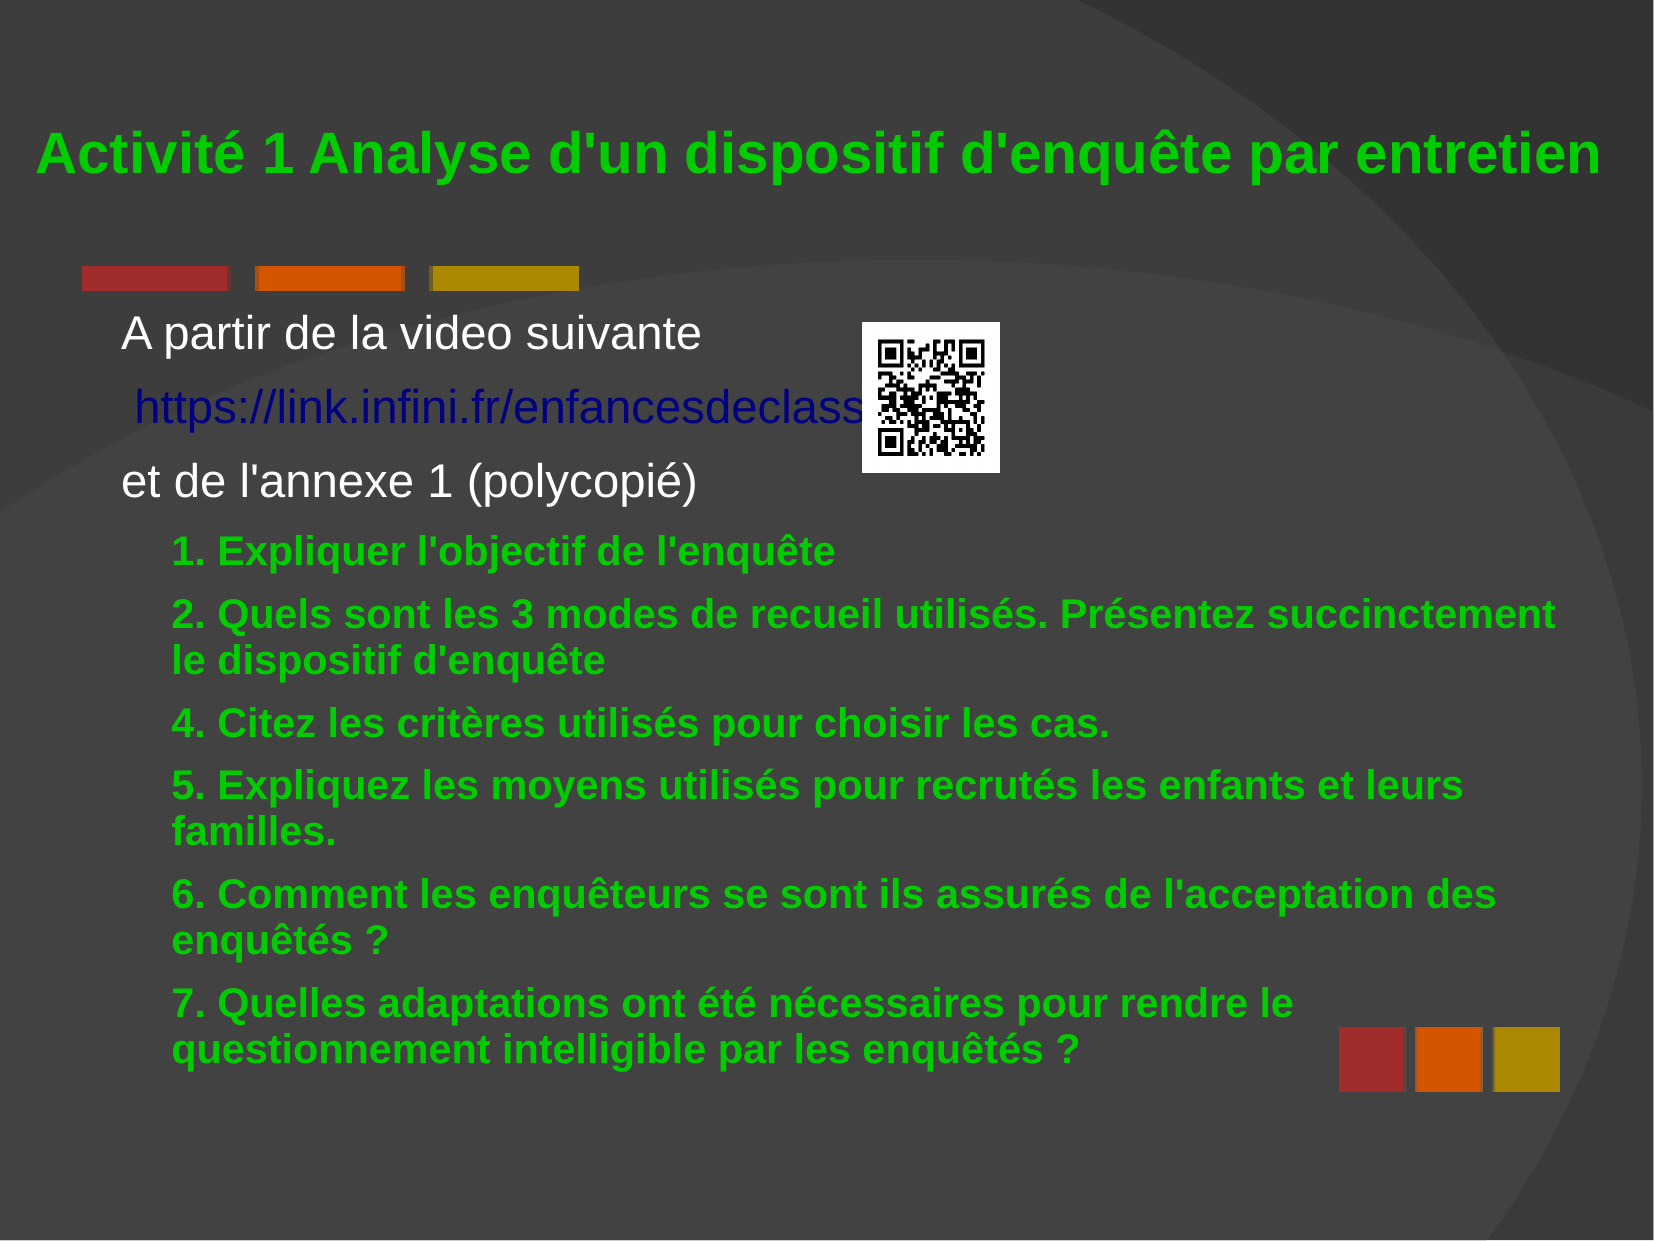

# Activité 1 Analyse d'un dispositif d'enquête par entretien
A partir de la video suivante
 https://link.infini.fr/enfancesdeclasse
et de l'annexe 1 (polycopié)
1. Expliquer l'objectif de l'enquête
2. Quels sont les 3 modes de recueil utilisés. Présentez succinctement le dispositif d'enquête
4. Citez les critères utilisés pour choisir les cas.
5. Expliquez les moyens utilisés pour recrutés les enfants et leurs familles.
6. Comment les enquêteurs se sont ils assurés de l'acceptation des enquêtés ?
7. Quelles adaptations ont été nécessaires pour rendre le questionnement intelligible par les enquêtés ?